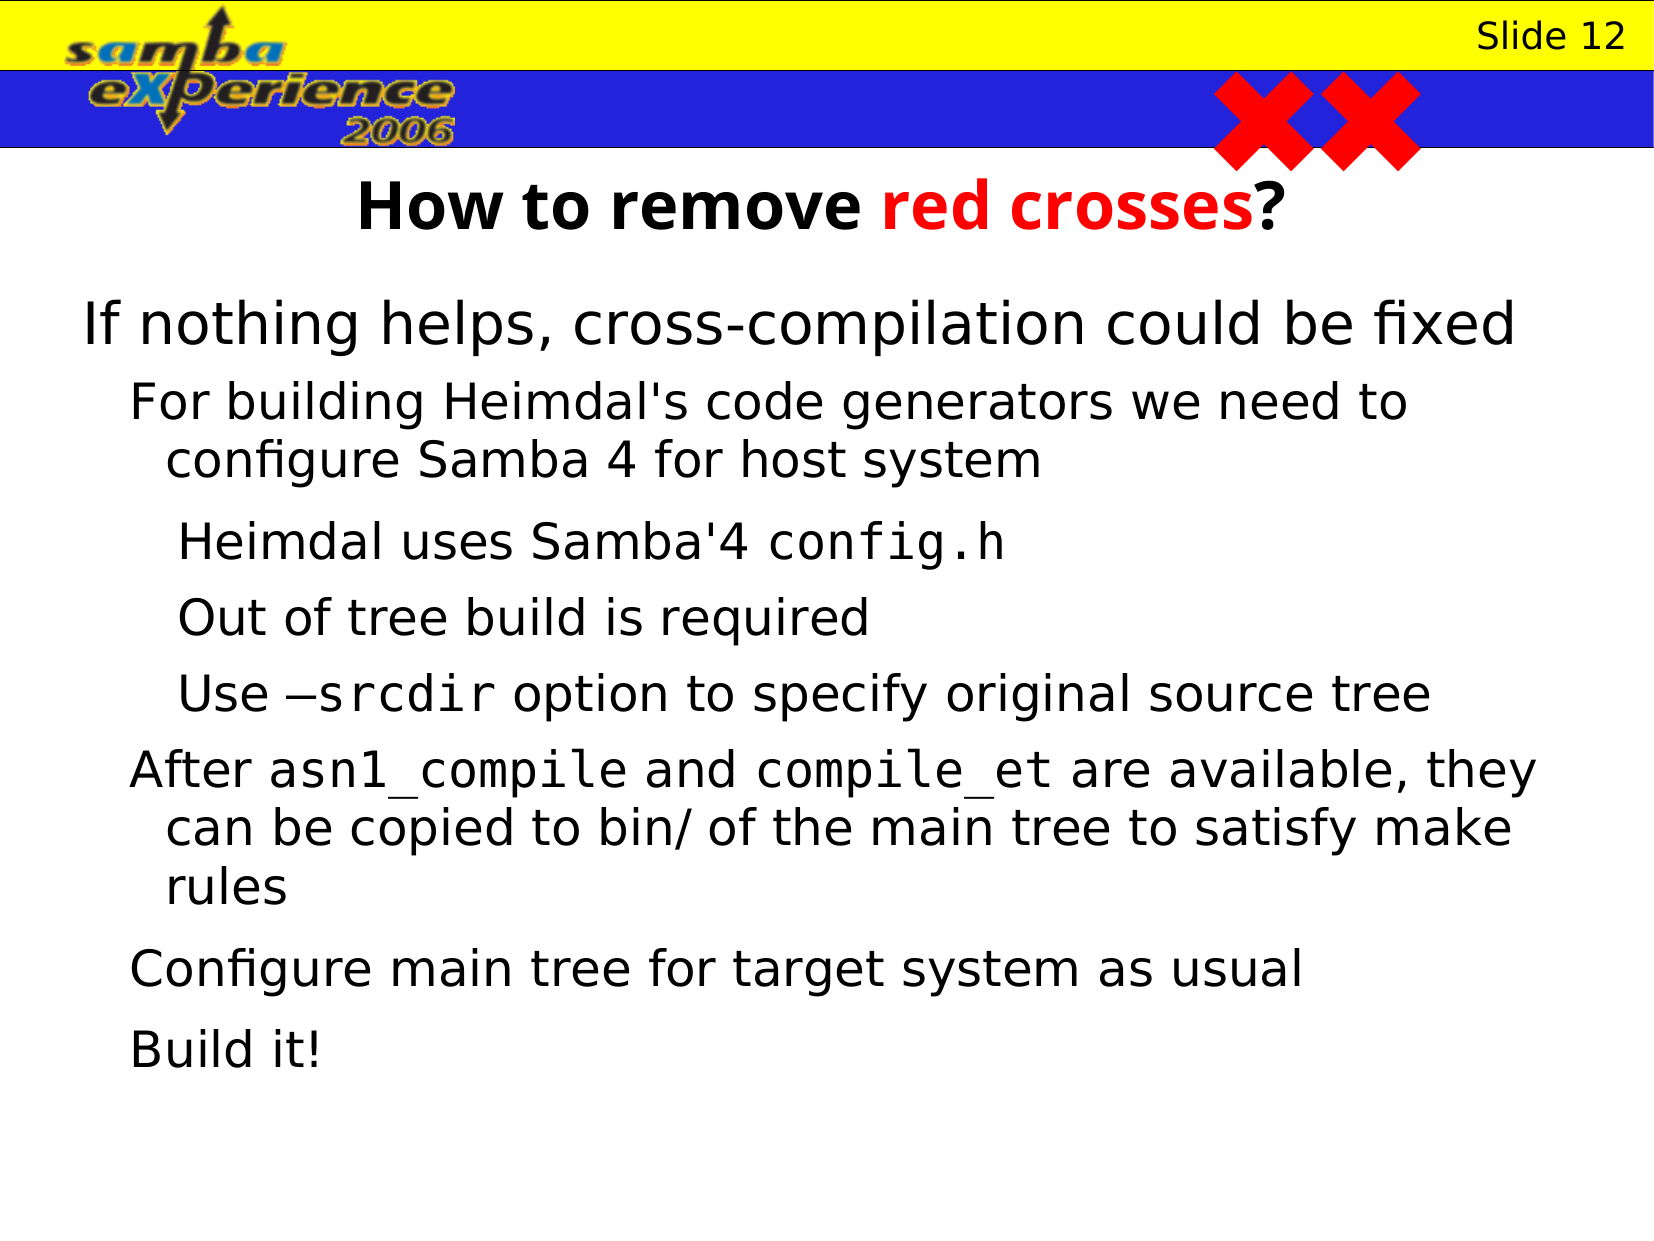



# How to remove red crosses?
If nothing helps, cross-compilation could be fixed
For building Heimdal's code generators we need to configure Samba 4 for host system
Heimdal uses Samba'4 config.h
Out of tree build is required
Use –srcdir option to specify original source tree
After asn1_compile and compile_et are available, they can be copied to bin/ of the main tree to satisfy make rules
Configure main tree for target system as usual
Build it!